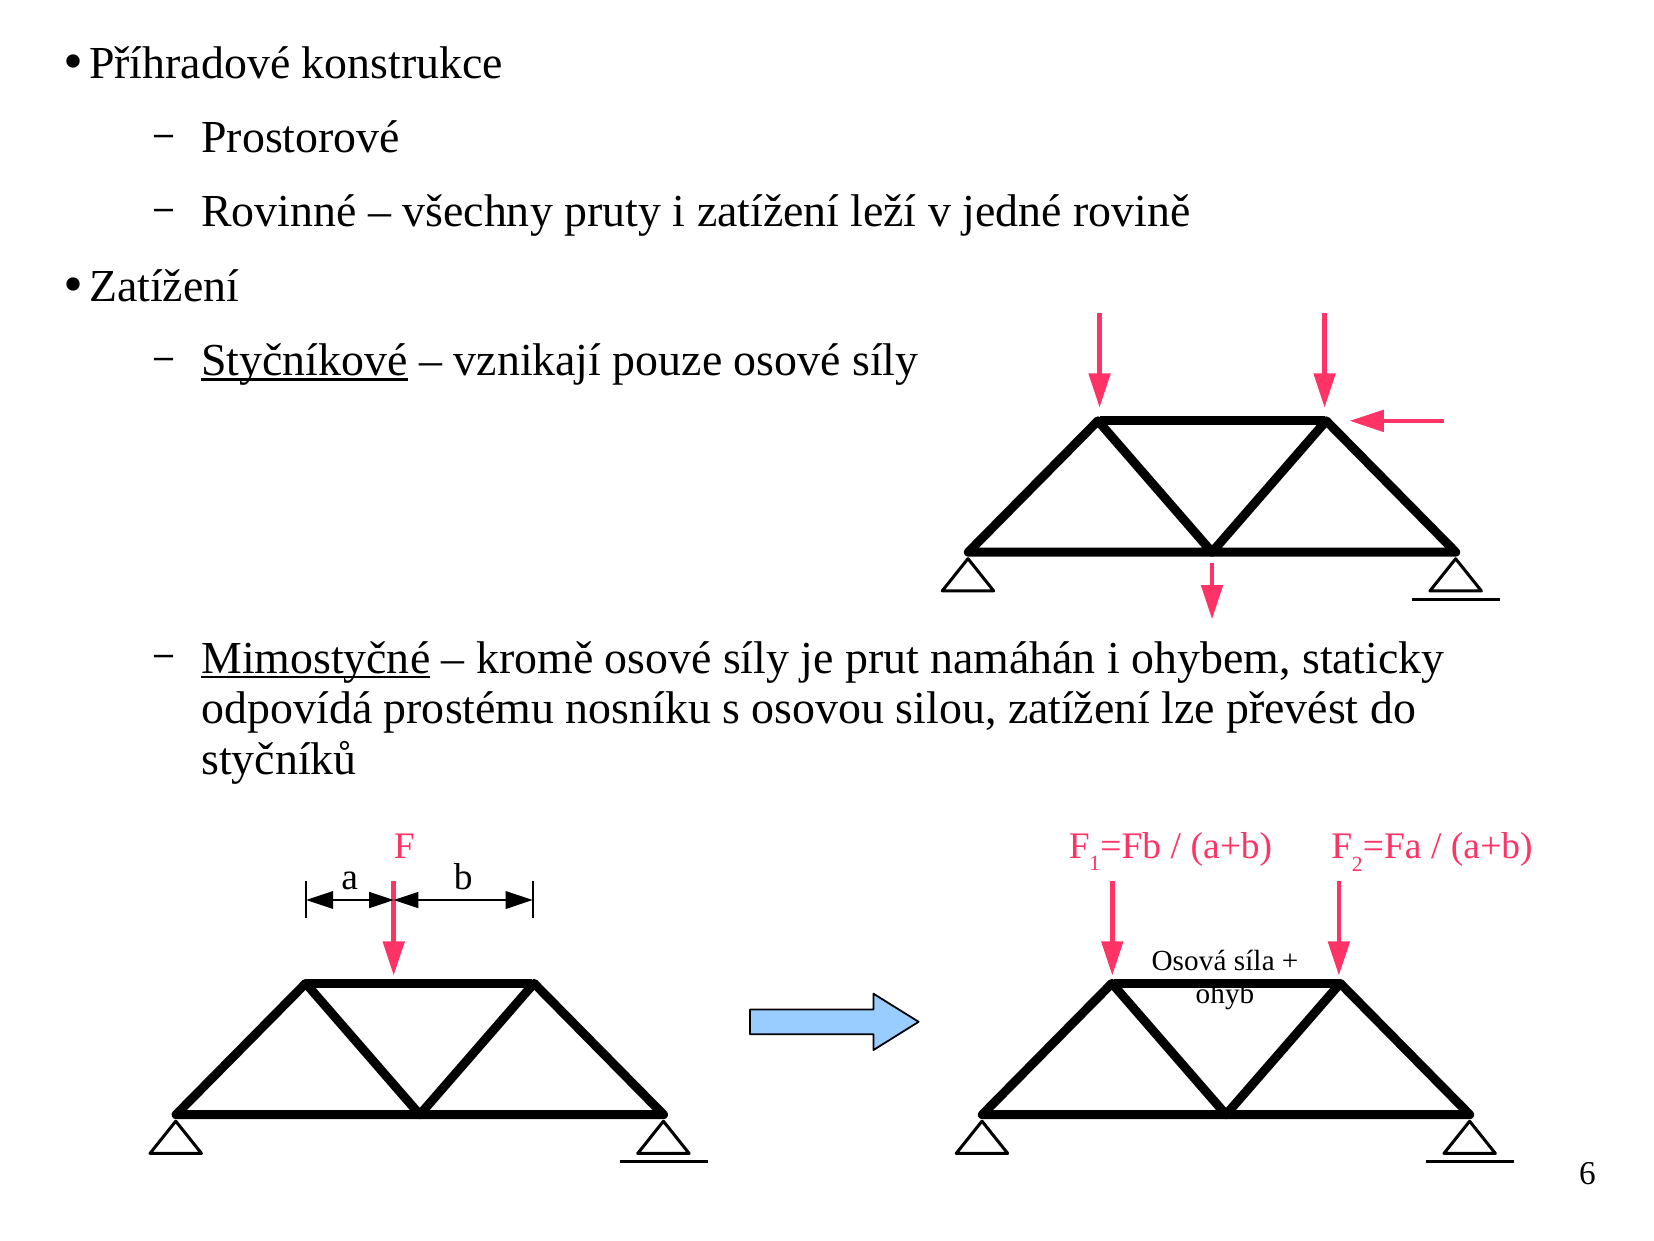

# Příhradové konstrukce
Prostorové
Rovinné – všechny pruty i zatížení leží v jedné rovině
Zatížení
Styčníkové – vznikají pouze osové síly
Mimostyčné – kromě osové síly je prut namáhán i ohybem, staticky odpovídá prostému nosníku s osovou silou, zatížení lze převést do styčníků
F
F1=Fb / (a+b)
F2=Fa / (a+b)
a
b
Osová síla + ohyb
6